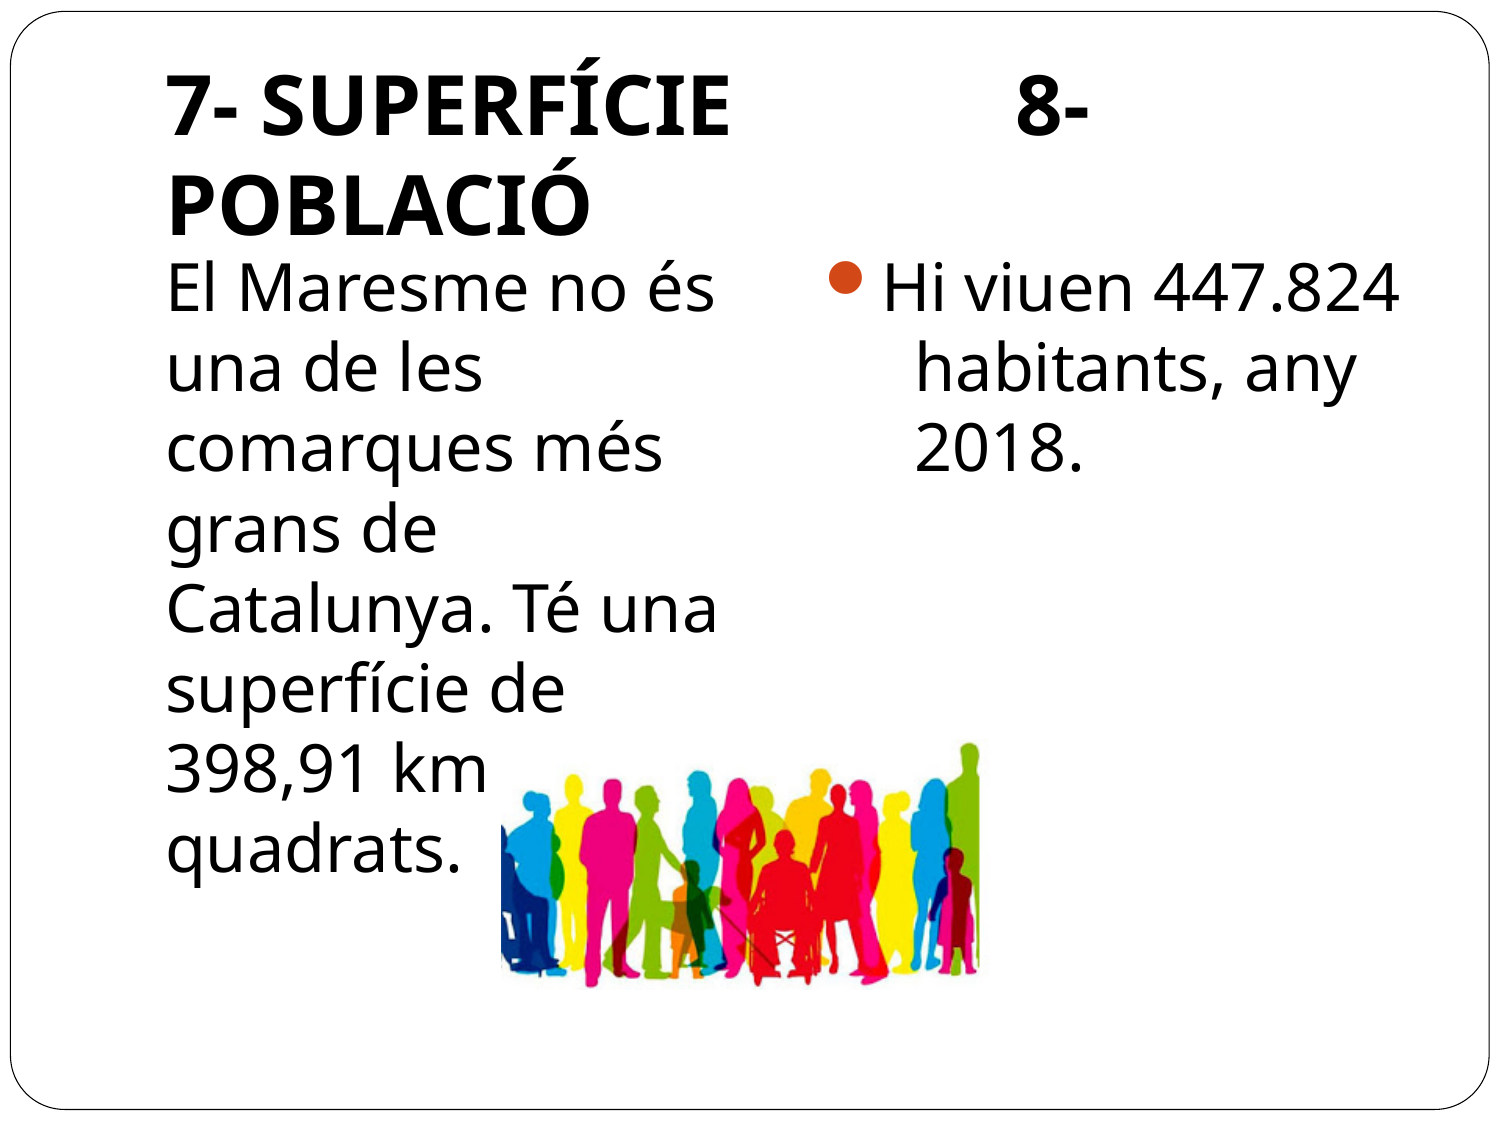

# 7- SUPERFÍCIE 8- POBLACIÓ
El Maresme no és una de les comarques més grans de Catalunya. Té una superfície de 398,91 km quadrats.
Hi viuen 447.824 habitants, any 2018.